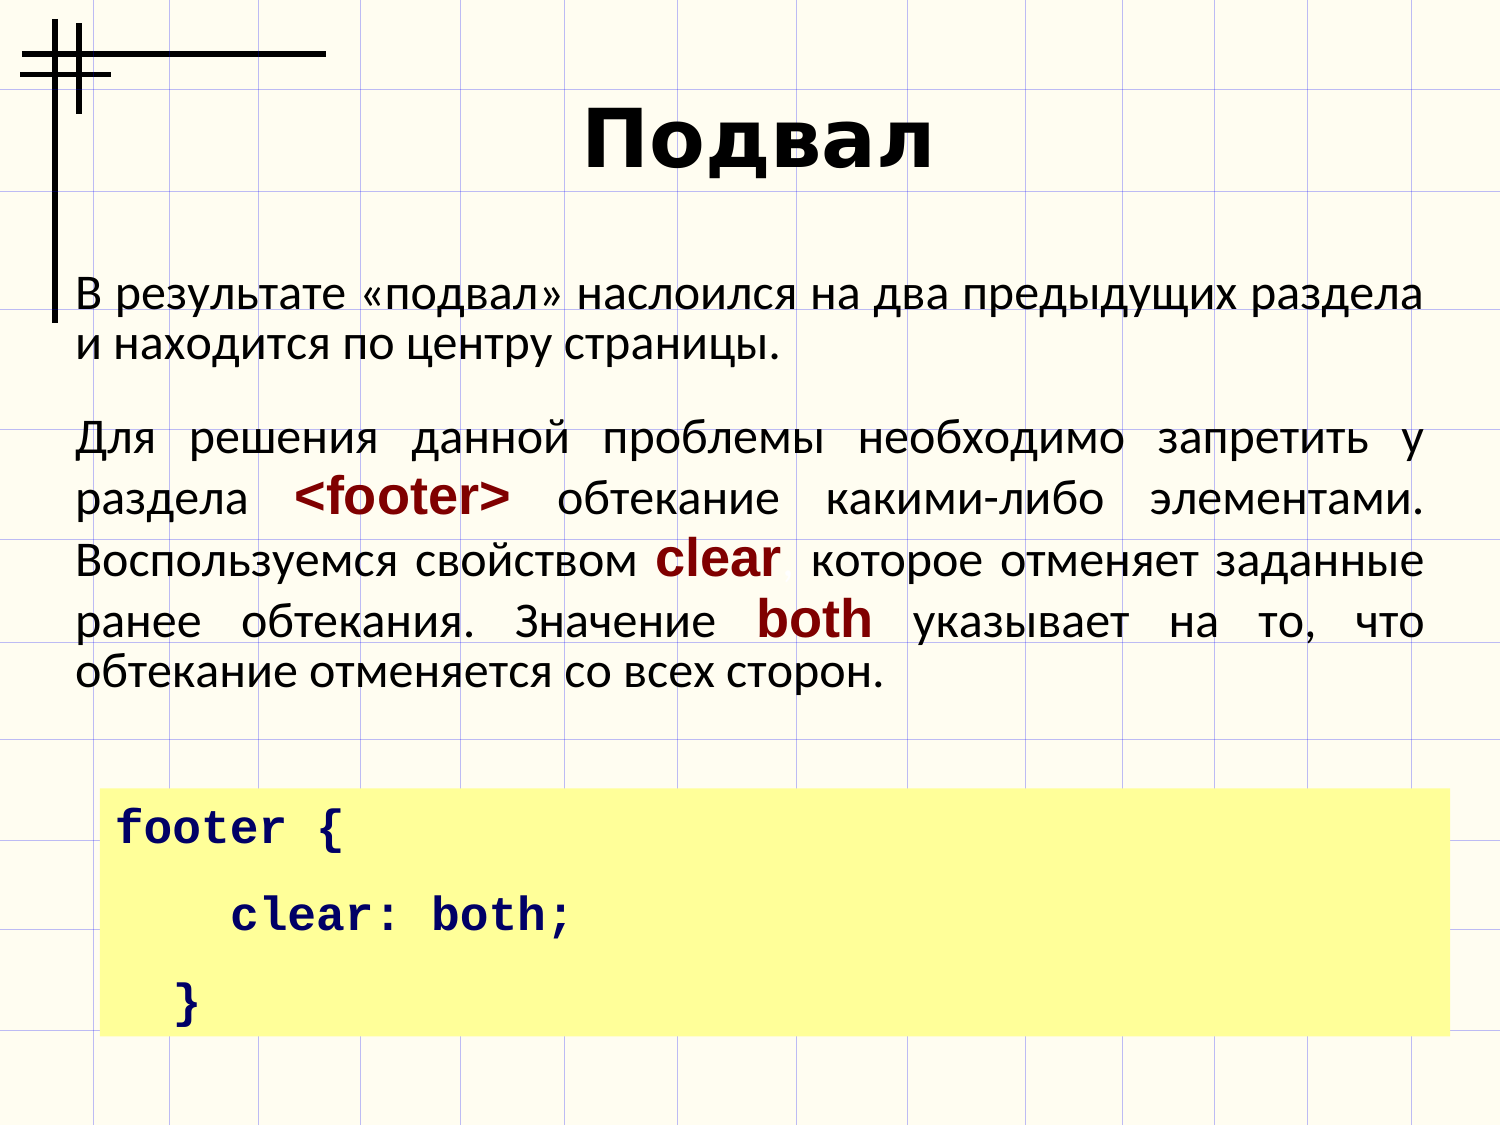

# Подвал
В результате «подвал» наслоился на два предыдущих раздела и находится по центру страницы.
Для решения данной проблемы необходимо запретить у раздела <footer> обтекание какими-либо элементами. Воспользуемся свойством clear, которое отменяет заданные ранее обтекания. Значение both указывает на то, что обтекание отменяется со всех сторон.
footer {
 clear: both;
 }